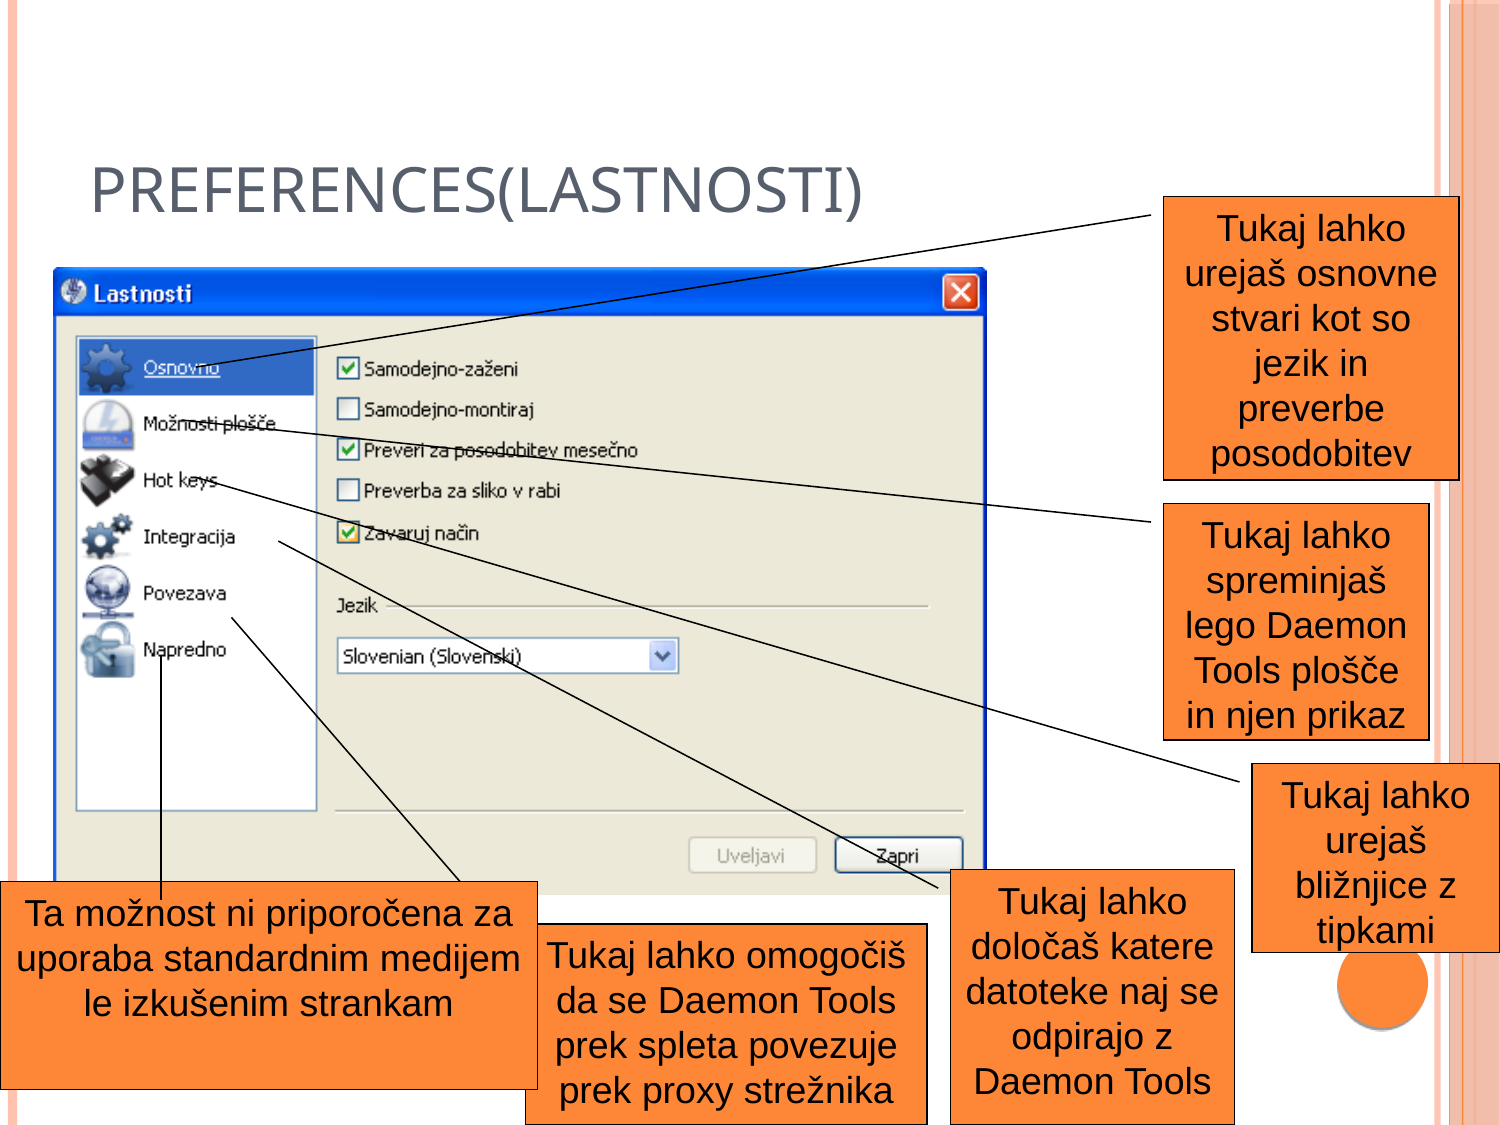

# Preferences(Lastnosti)
Tukaj lahko urejaš osnovne stvari kot so jezik in preverbe posodobitev
Tukaj lahko spreminjaš lego Daemon Tools plošče in njen prikaz
Tukaj lahko urejaš bližnjice z tipkami
Tukaj lahko določaš katere datoteke naj se odpirajo z Daemon Tools
Ta možnost ni priporočena za uporaba standardnim medijem le izkušenim strankam
Tukaj lahko omogočiš da se Daemon Tools prek spleta povezuje prek proxy strežnika